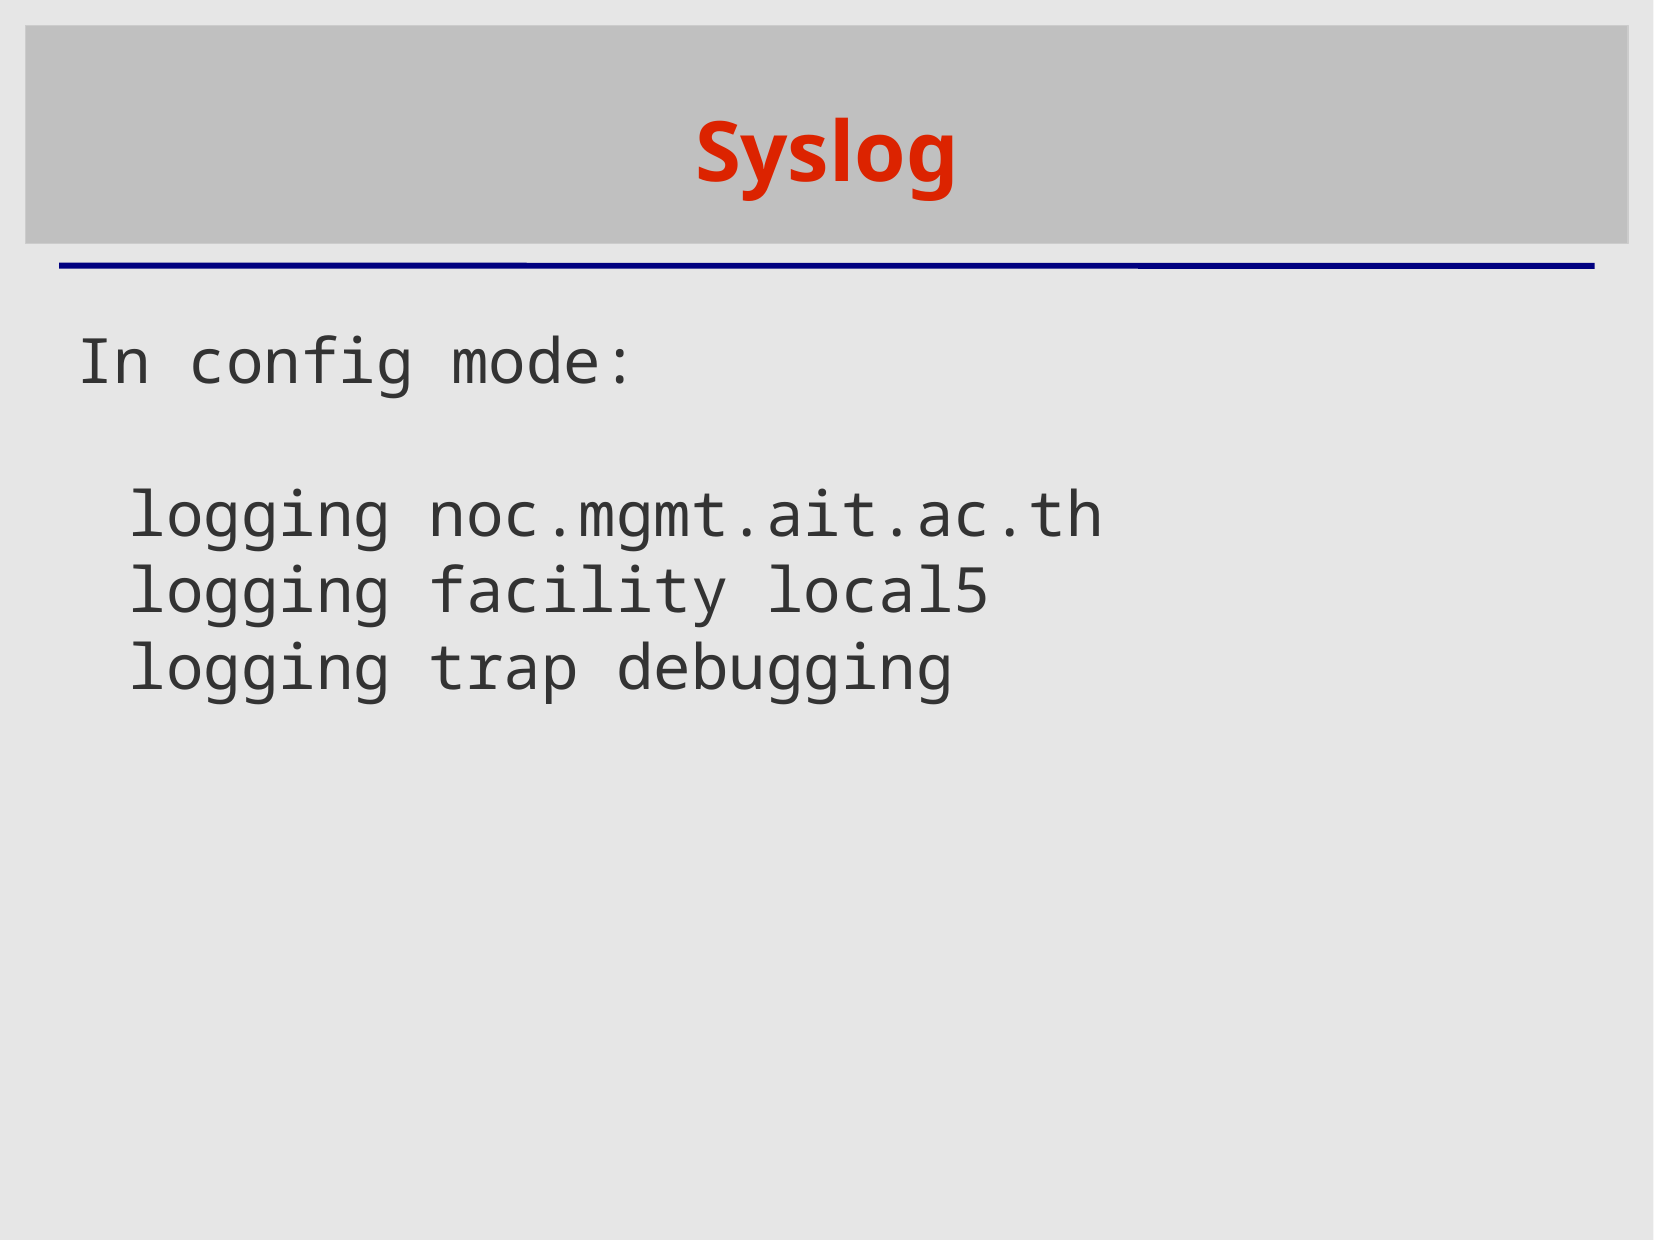

# Syslog
In config mode:
logging noc.mgmt.ait.ac.th
logging facility local5
logging trap debugging